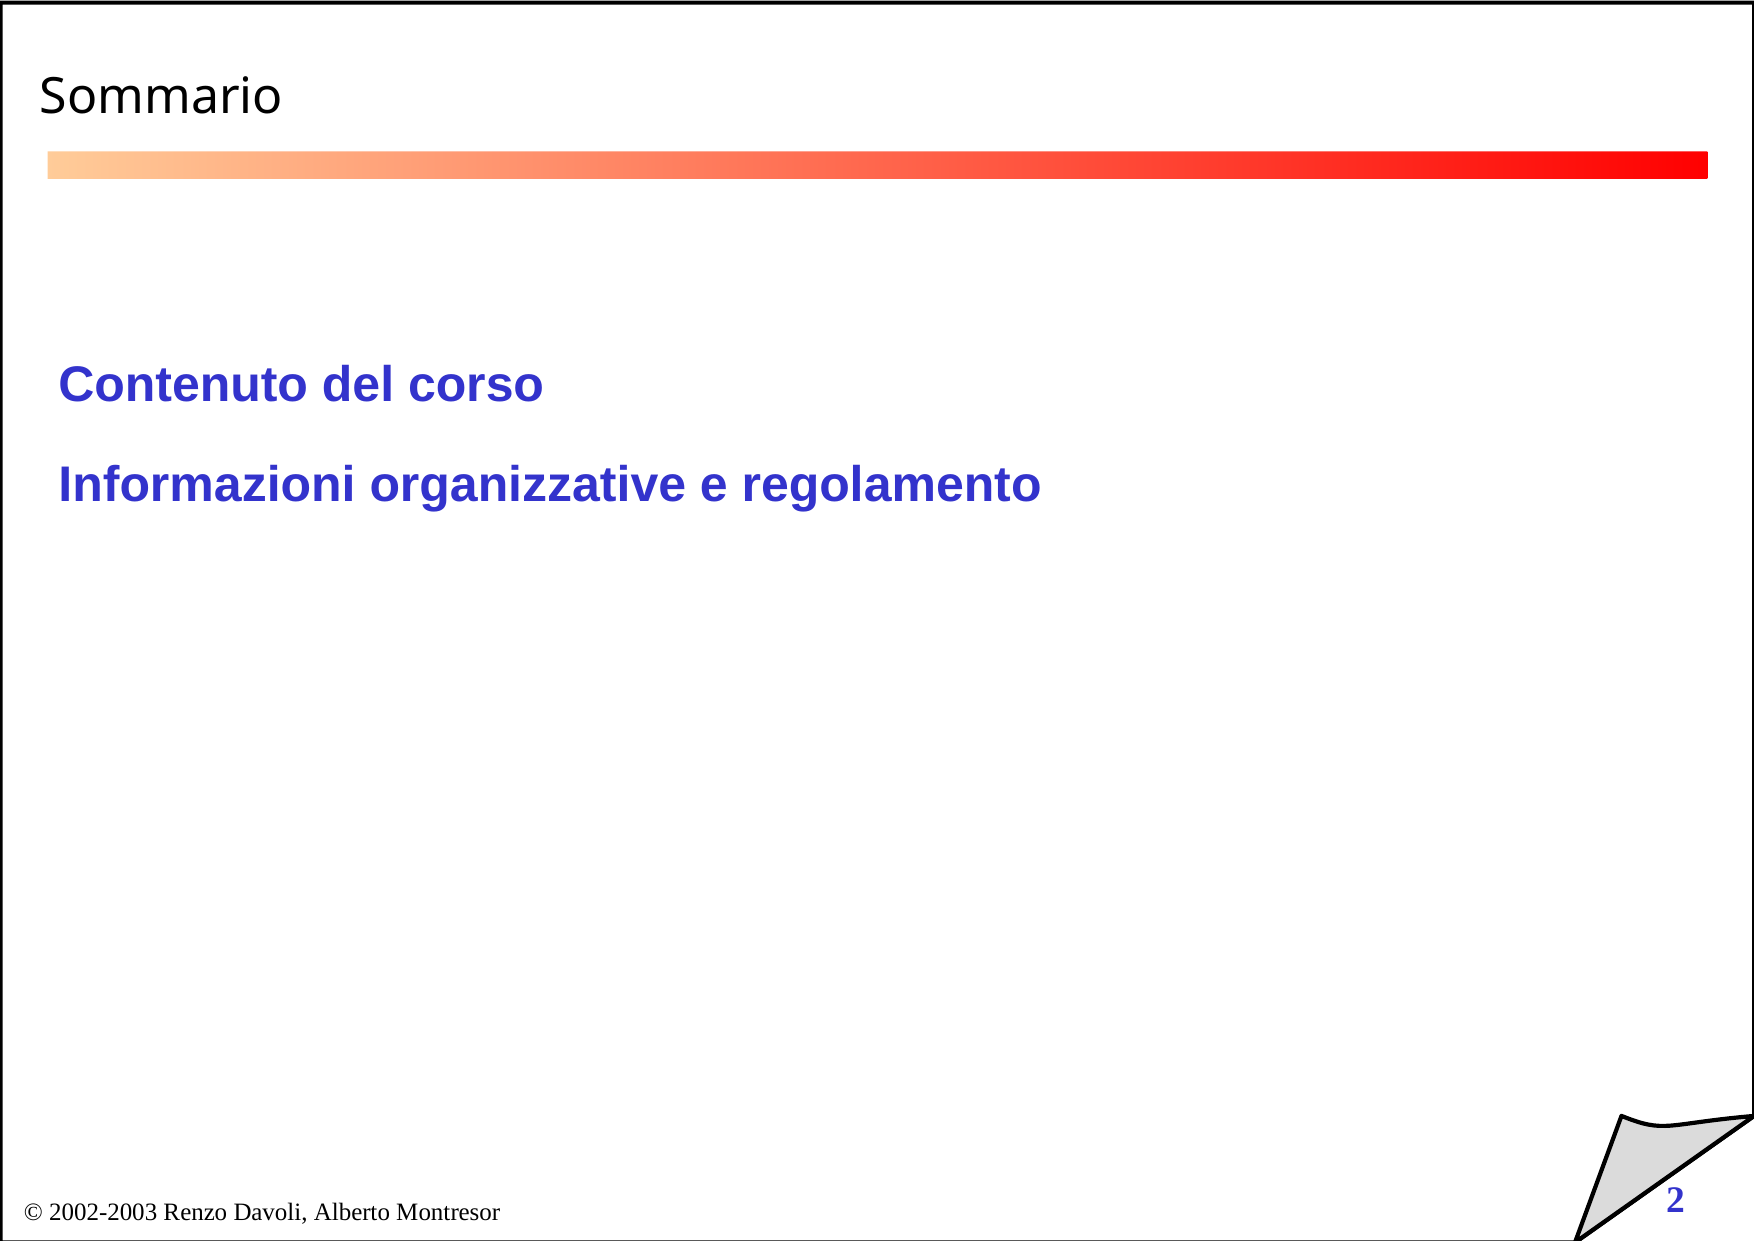

# Sommario
Contenuto del corso
Informazioni organizzative e regolamento